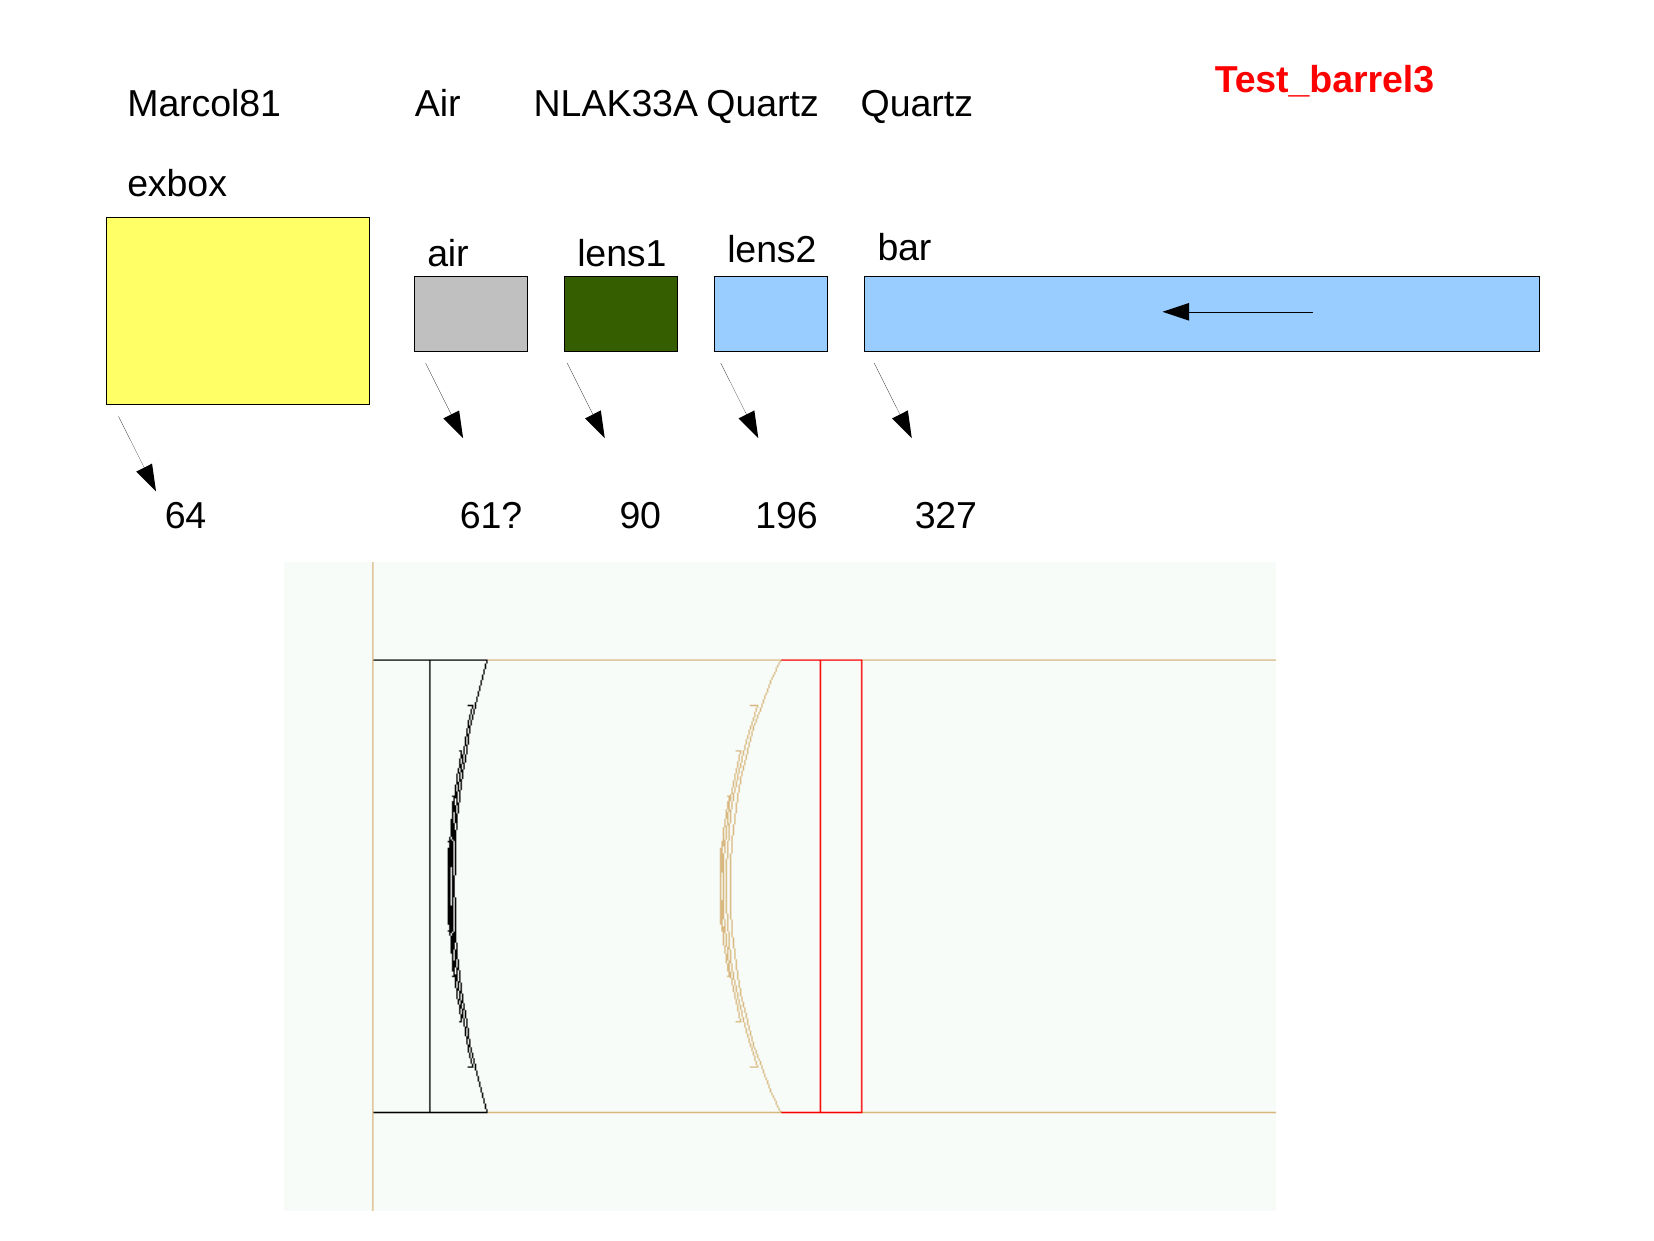

Test_barrel3
Marcol81 Air NLAK33A Quartz Quartz
exbox
bar
lens2
air
lens1
64
61?
90
196
327